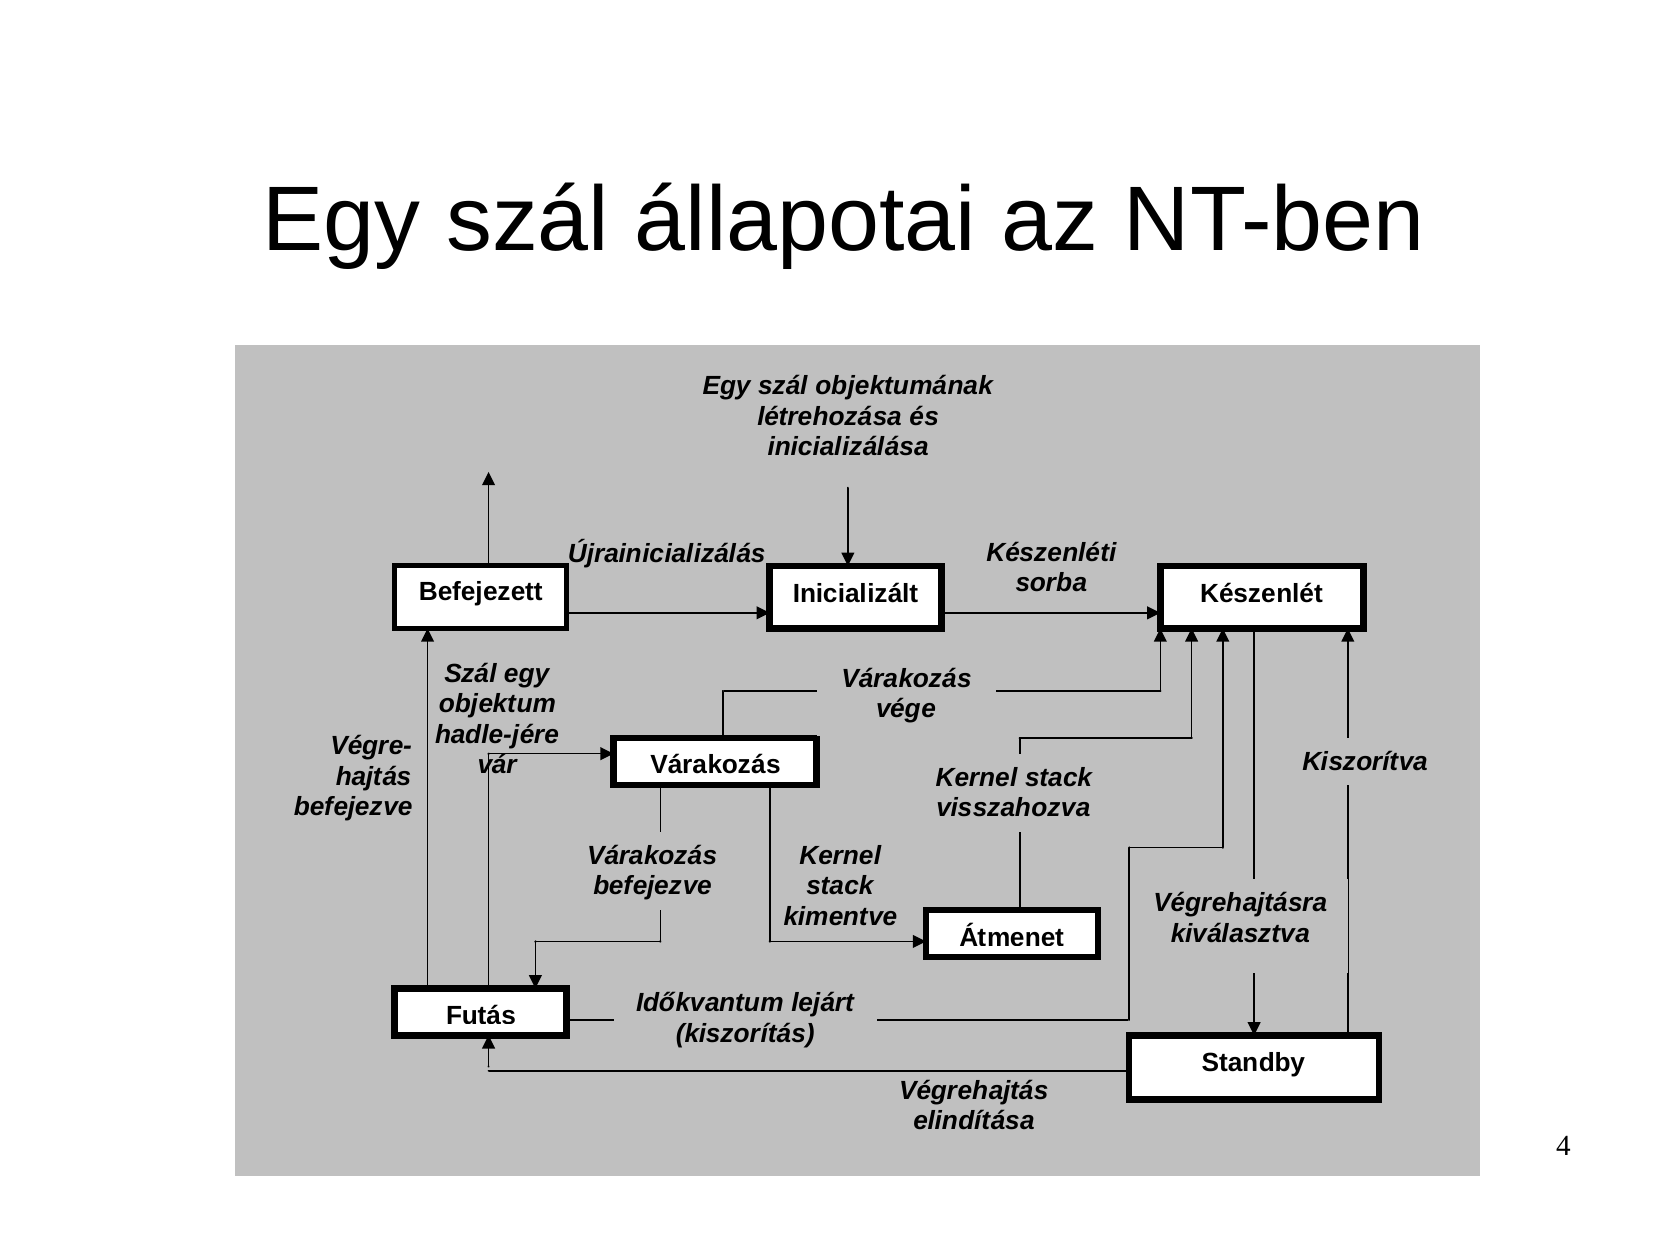

# Egy szál állapotai az NT-ben
4